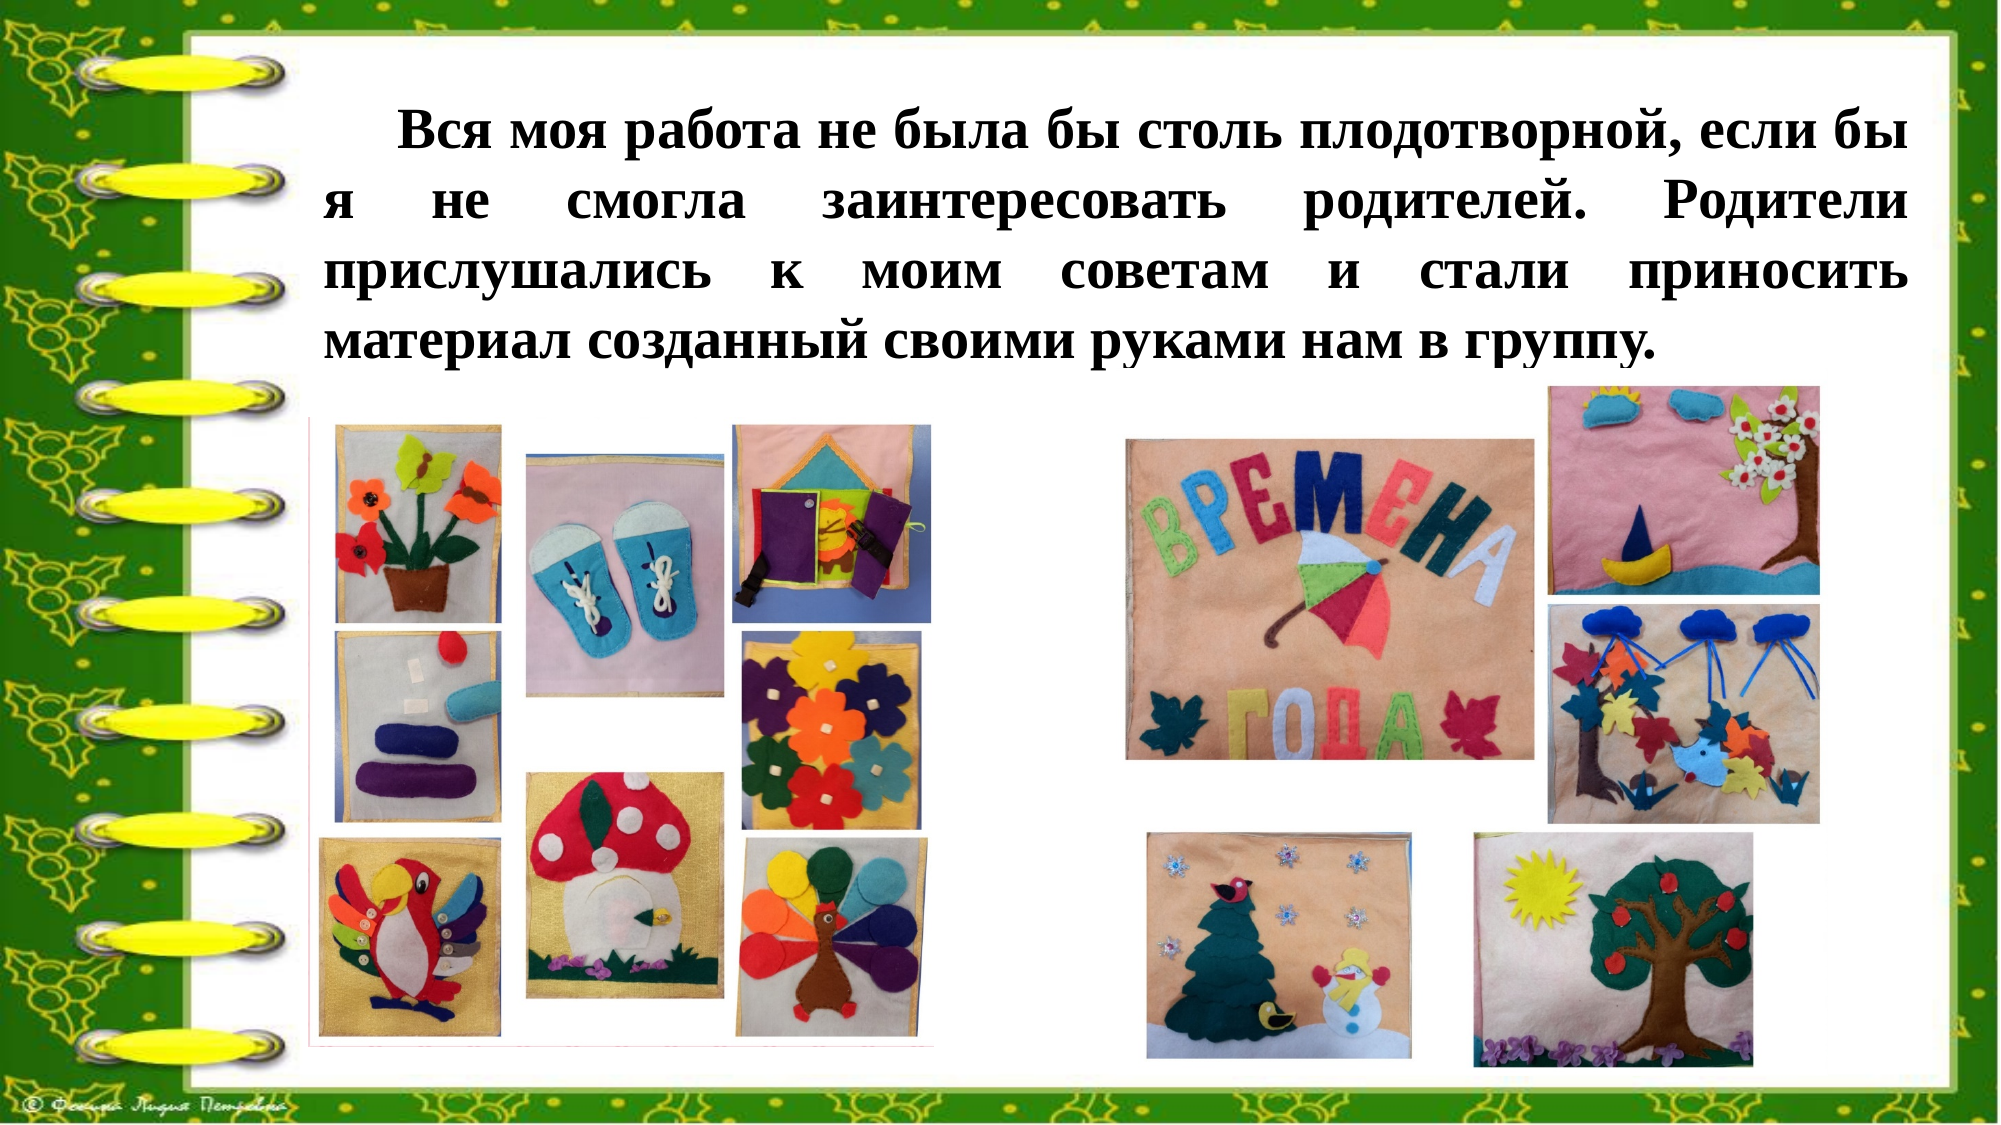

Вся моя работа не была бы столь плодотворной, если бы я не смогла заинтересовать родителей. Родители прислушались к моим советам и стали приносить материал созданный своими руками нам в группу.